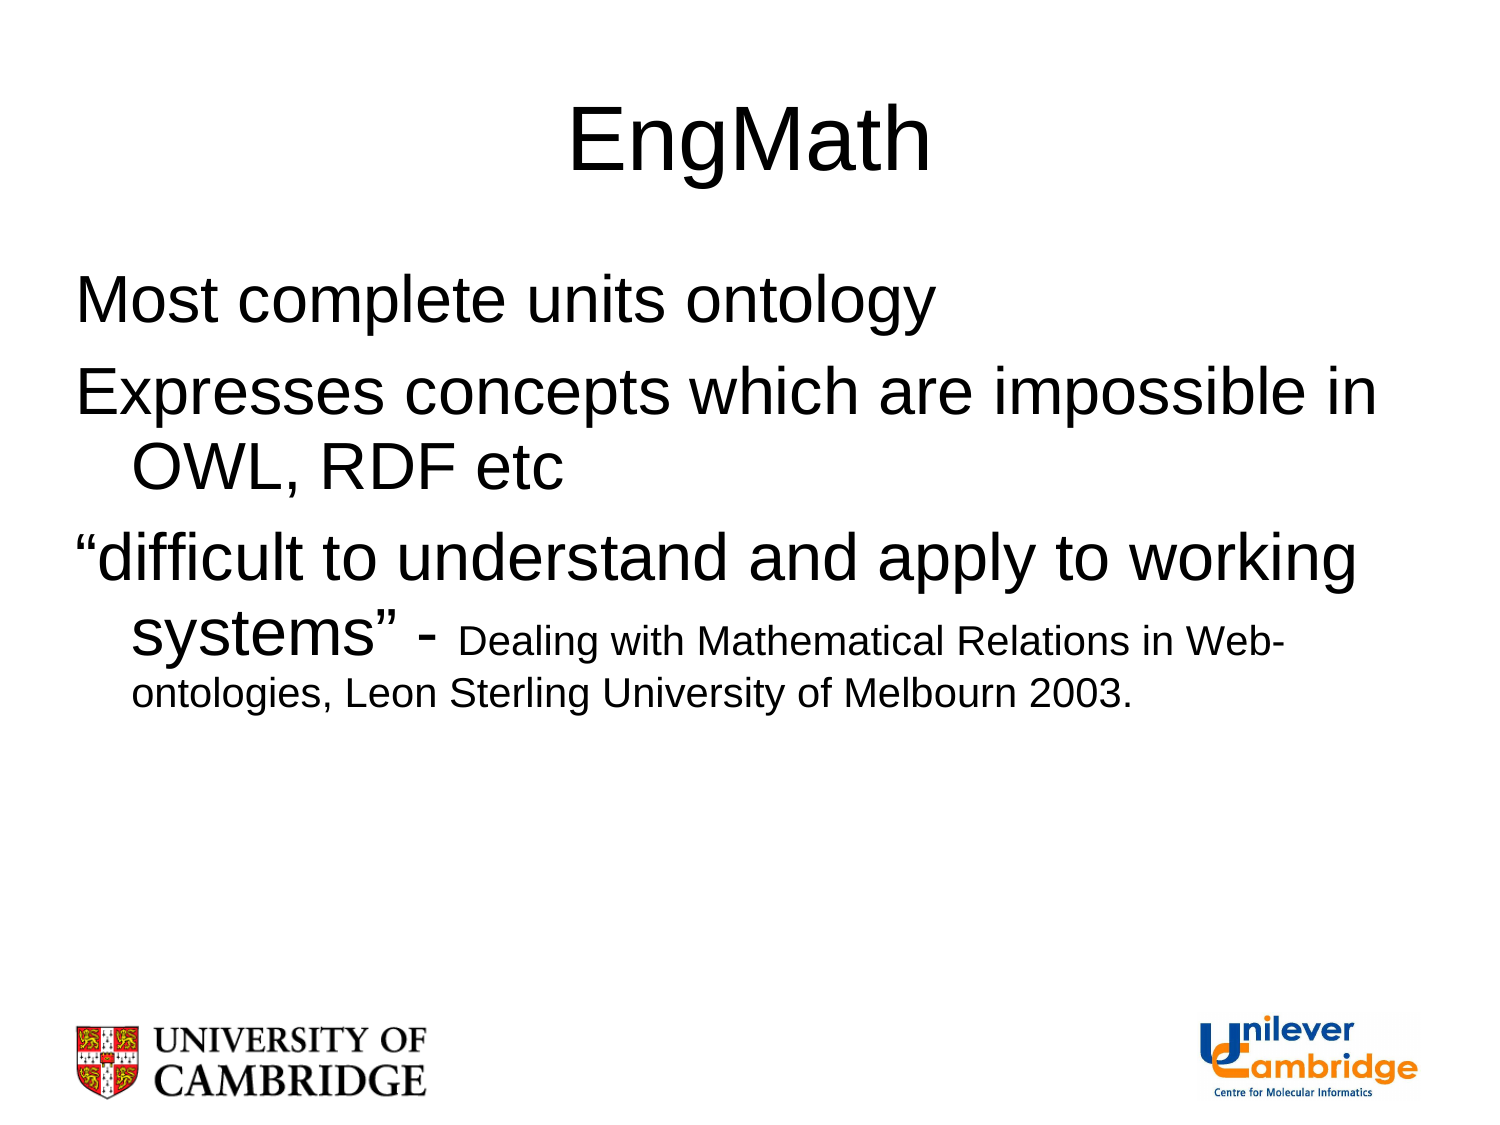

# EngMath
Most complete units ontology
Expresses concepts which are impossible in OWL, RDF etc
“difficult to understand and apply to working systems” - Dealing with Mathematical Relations in Web-ontologies, Leon Sterling University of Melbourn 2003.